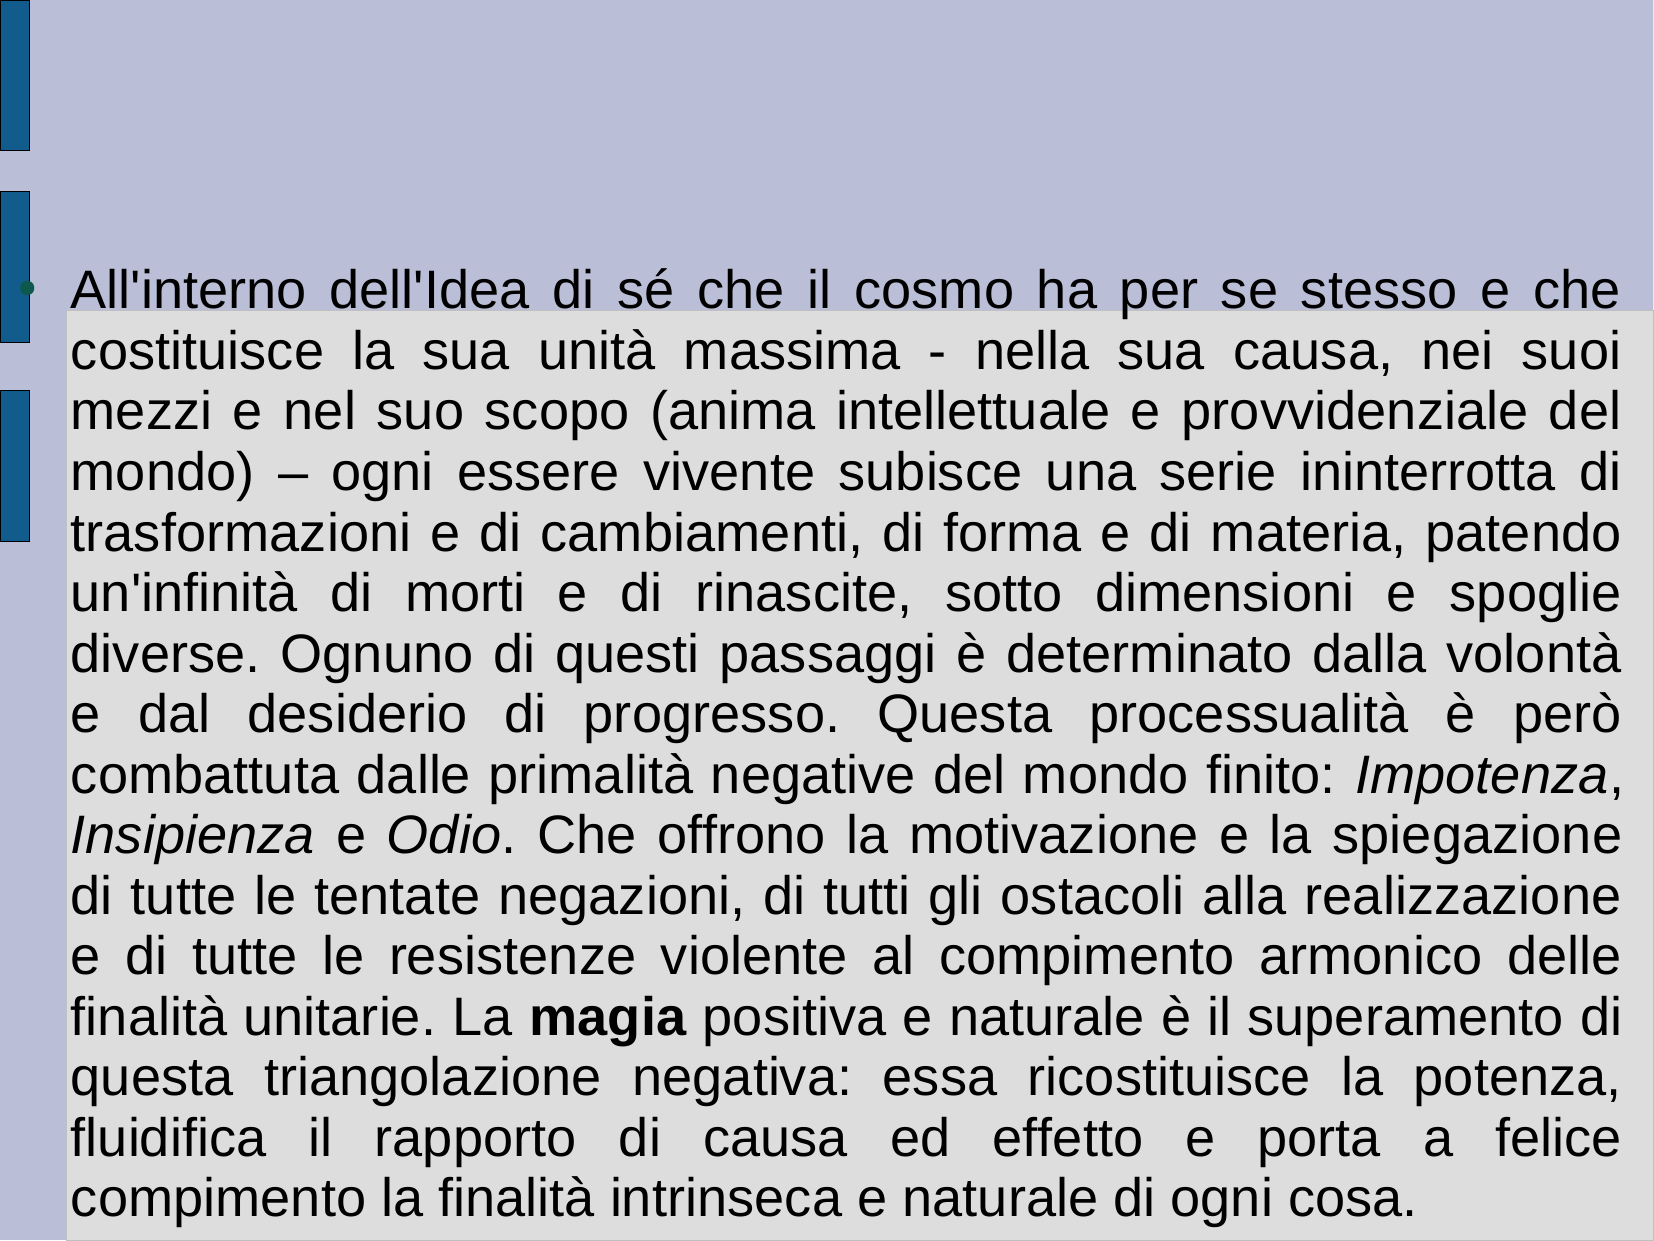

#
All'interno dell'Idea di sé che il cosmo ha per se stesso e che costituisce la sua unità massima - nella sua causa, nei suoi mezzi e nel suo scopo (anima intellettuale e provvidenziale del mondo) – ogni essere vivente subisce una serie ininterrotta di trasformazioni e di cambiamenti, di forma e di materia, patendo un'infinità di morti e di rinascite, sotto dimensioni e spoglie diverse. Ognuno di questi passaggi è determinato dalla volontà e dal desiderio di progresso. Questa processualità è però combattuta dalle primalità negative del mondo finito: Impotenza, Insipienza e Odio. Che offrono la motivazione e la spiegazione di tutte le tentate negazioni, di tutti gli ostacoli alla realizzazione e di tutte le resistenze violente al compimento armonico delle finalità unitarie. La magia positiva e naturale è il superamento di questa triangolazione negativa: essa ricostituisce la potenza, fluidifica il rapporto di causa ed effetto e porta a felice compimento la finalità intrinseca e naturale di ogni cosa.